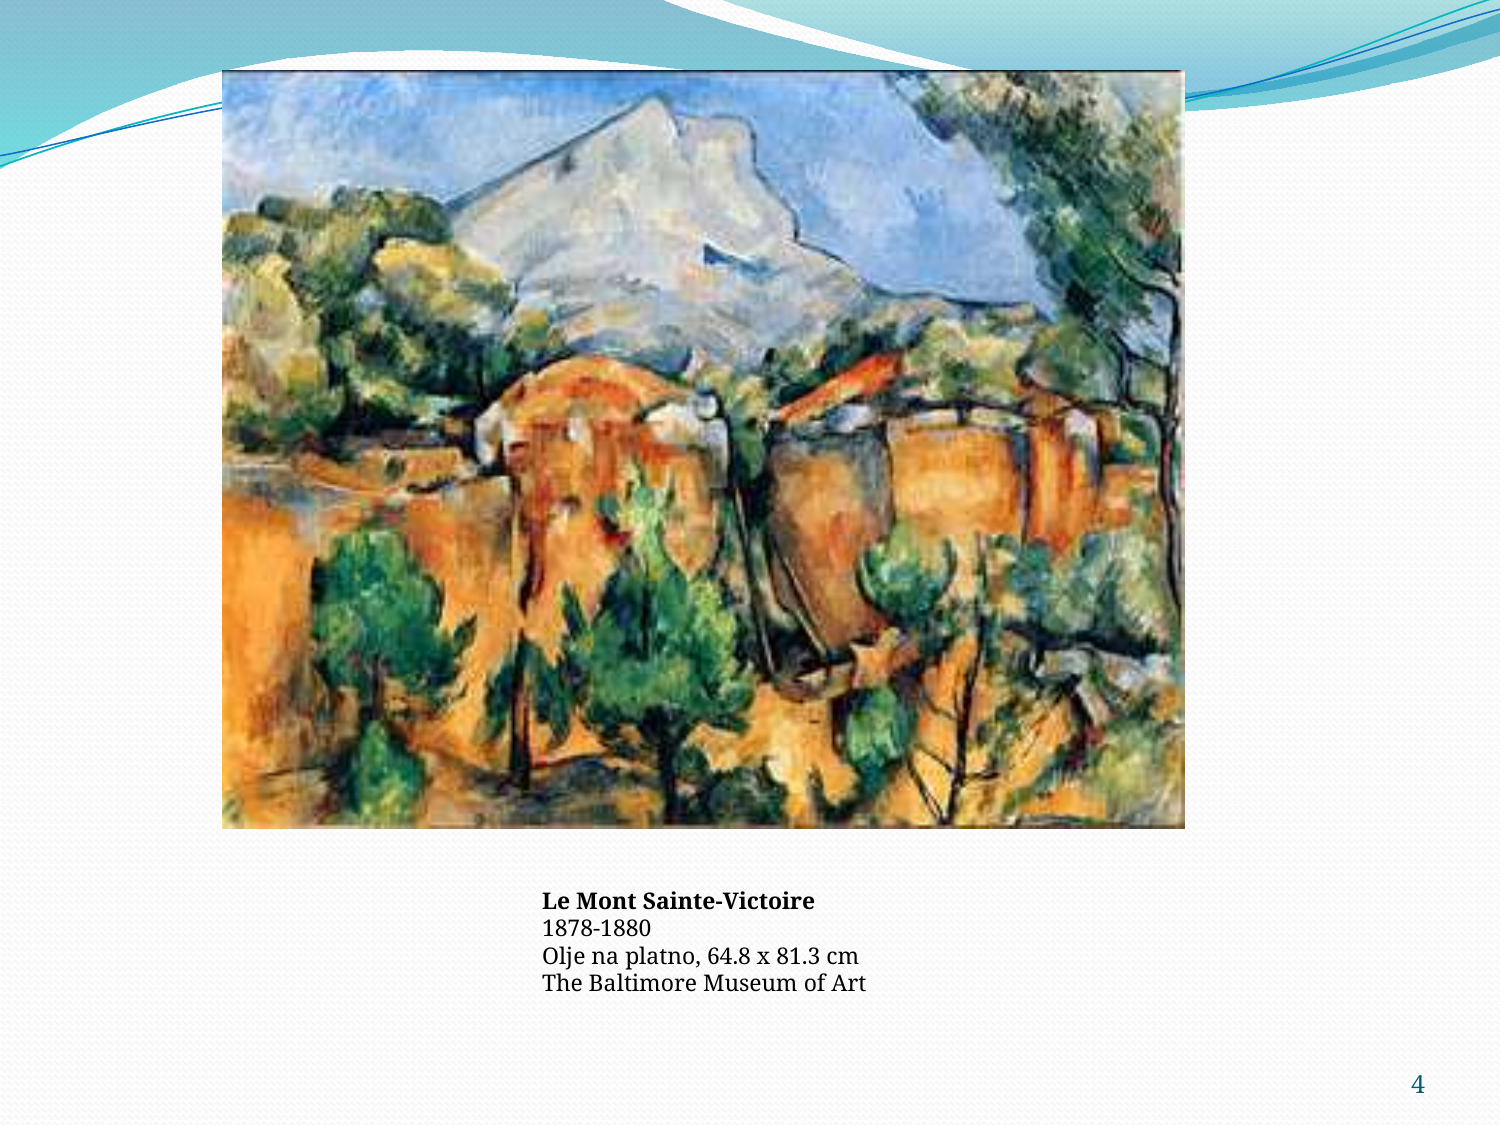

Le Mont Sainte-Victoire
1878-1880
Olje na platno, 64.8 x 81.3 cm
The Baltimore Museum of Art